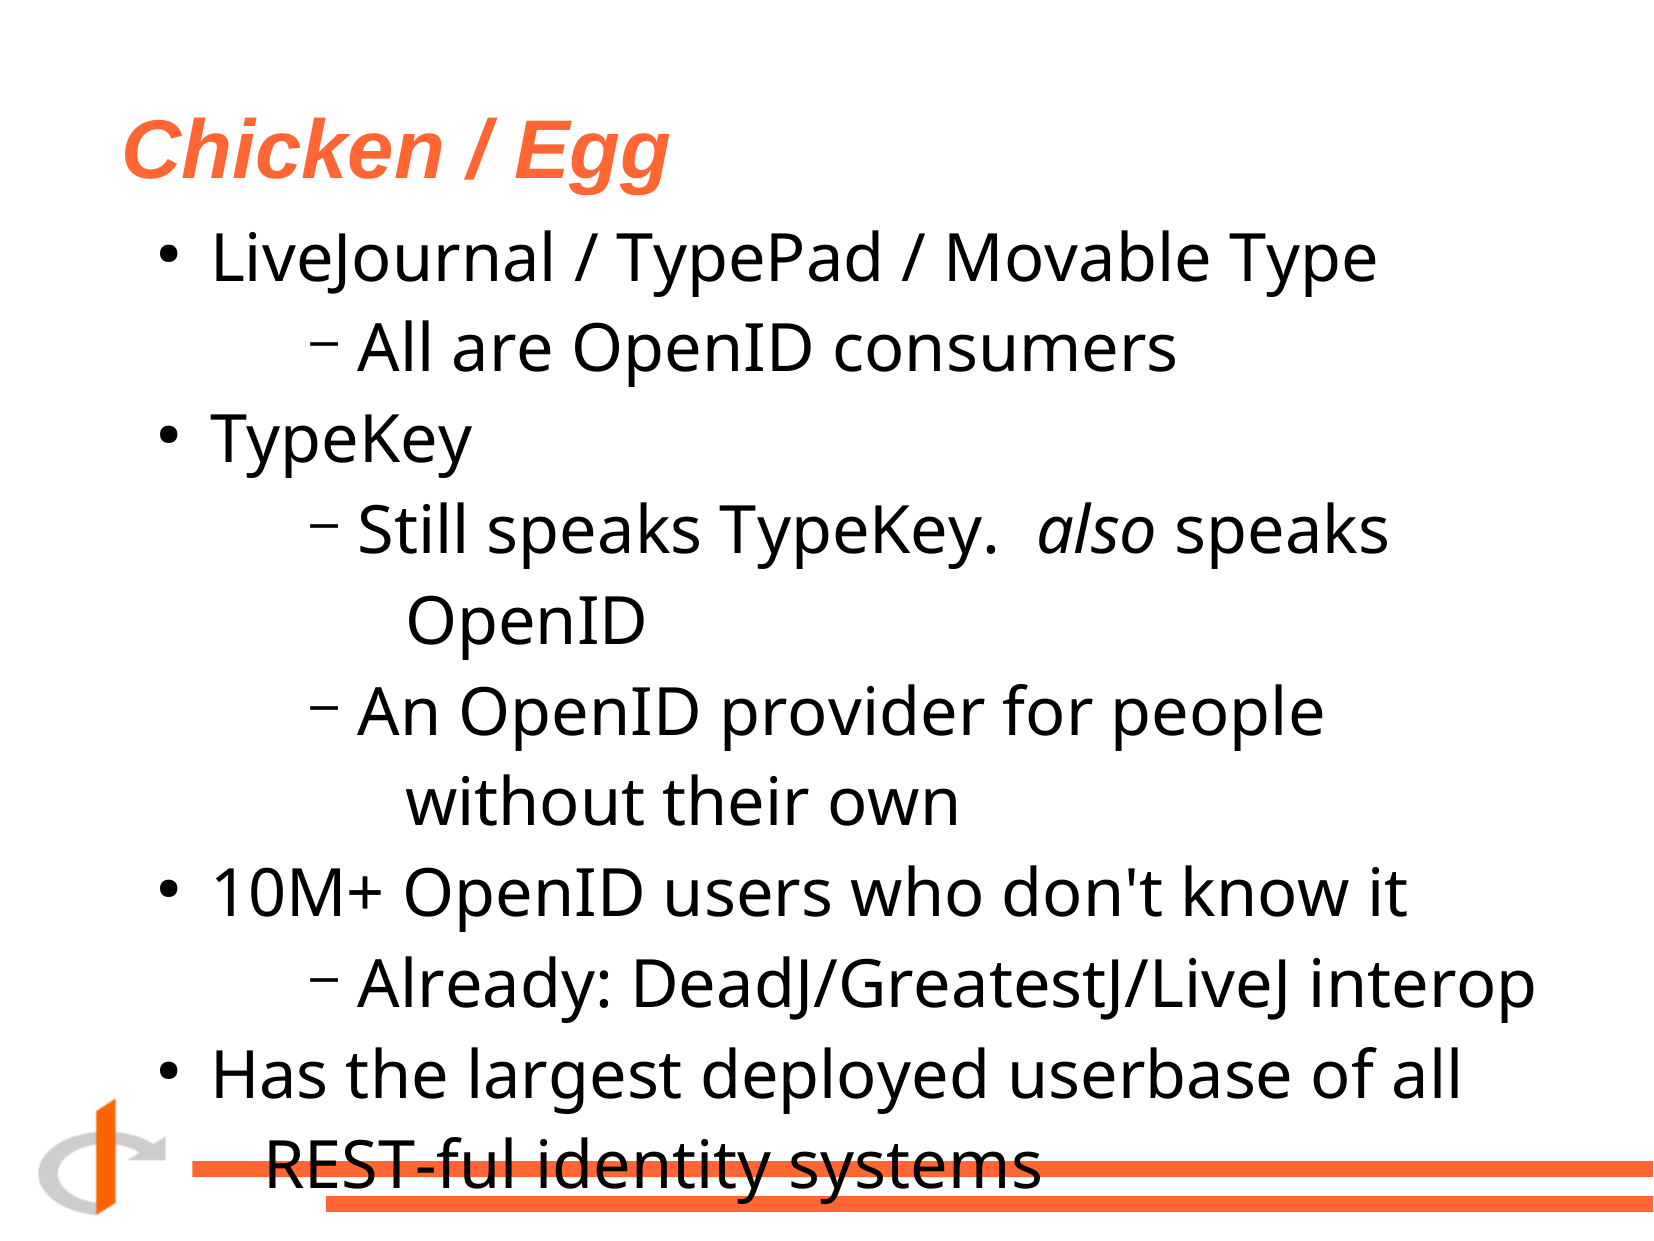

# Chicken / Egg
LiveJournal / TypePad / Movable Type
All are OpenID consumers
TypeKey
Still speaks TypeKey. also speaks OpenID
An OpenID provider for people without their own
10M+ OpenID users who don't know it
Already: DeadJ/GreatestJ/LiveJ interop
Has the largest deployed userbase of all REST-ful identity systems